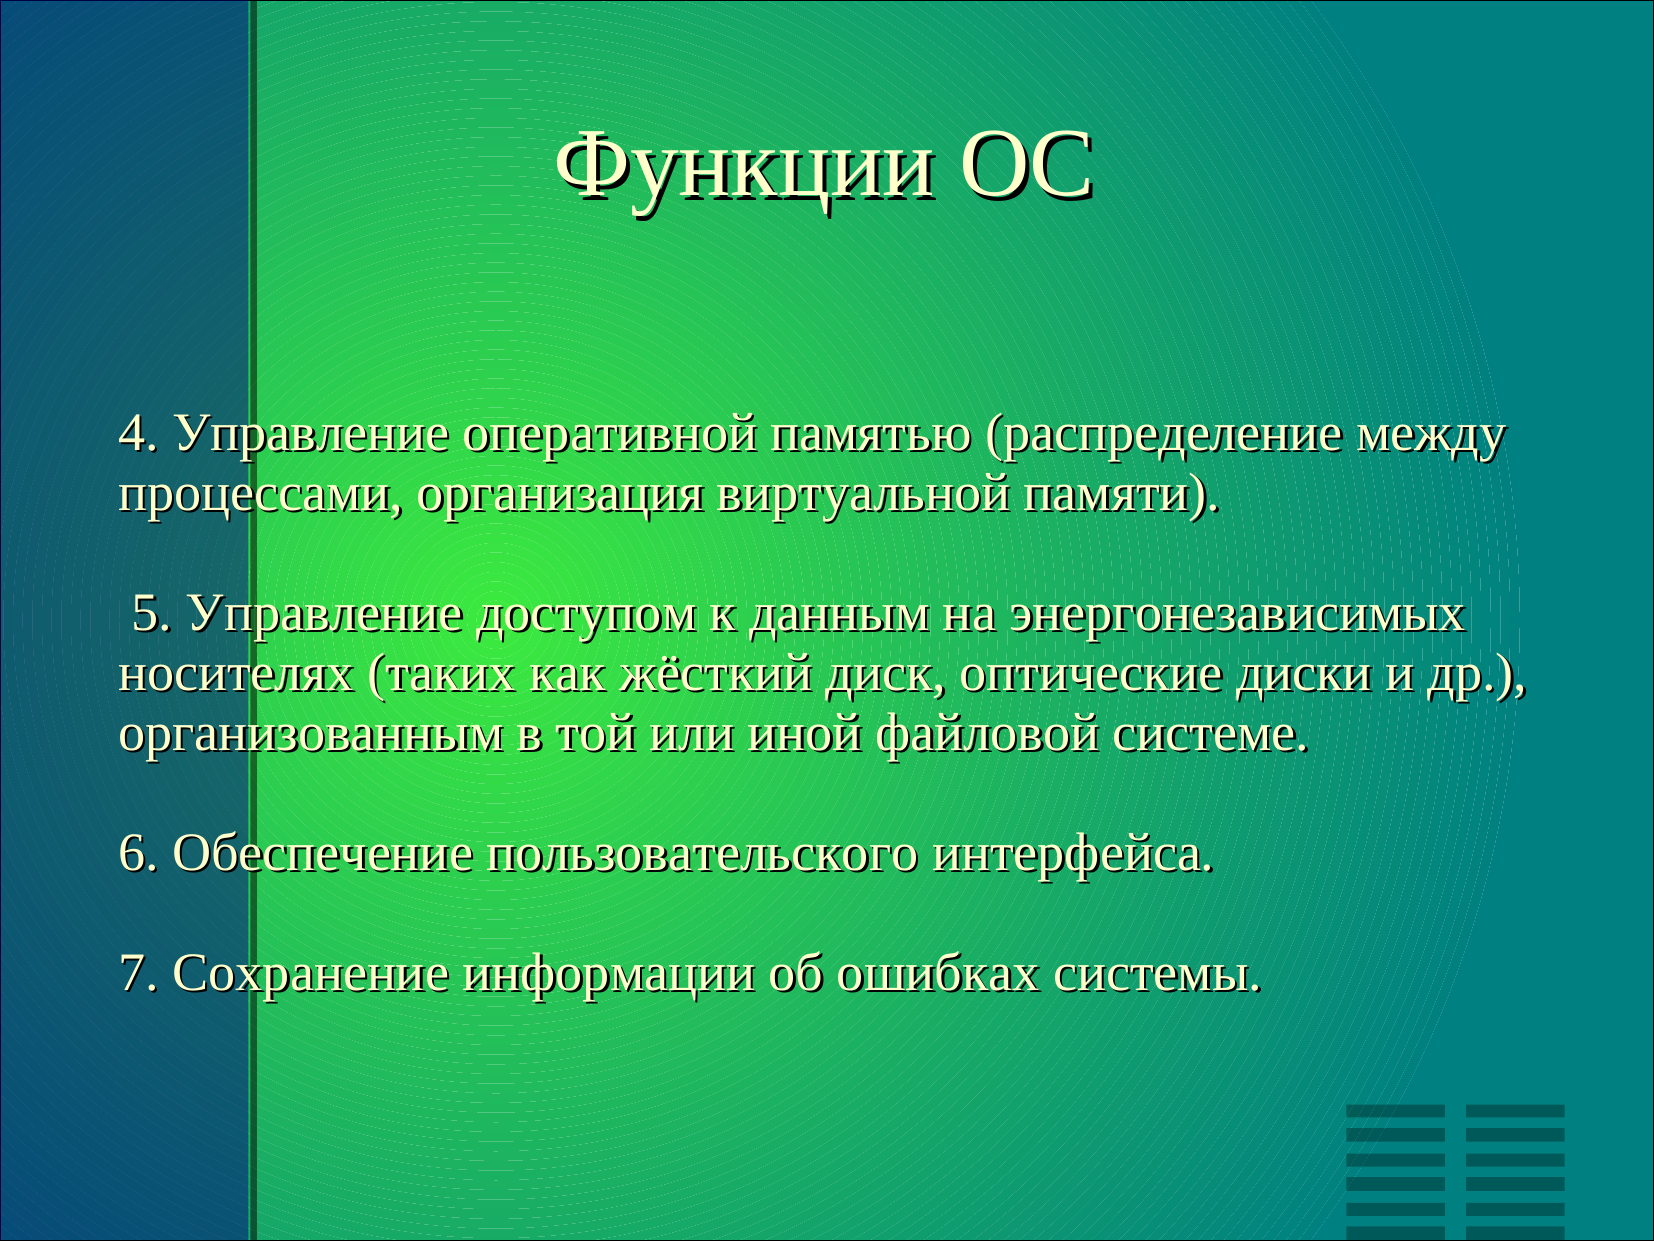

# Функции ОС
4. Управление оперативной памятью (распределение между процессами, организация виртуальной памяти).
 5. Управление доступом к данным на энергонезависимых носителях (таких как жёсткий диск, оптические диски и др.), организованным в той или иной файловой системе.
6. Обеспечение пользовательского интерфейса.
7. Сохранение информации об ошибках системы.